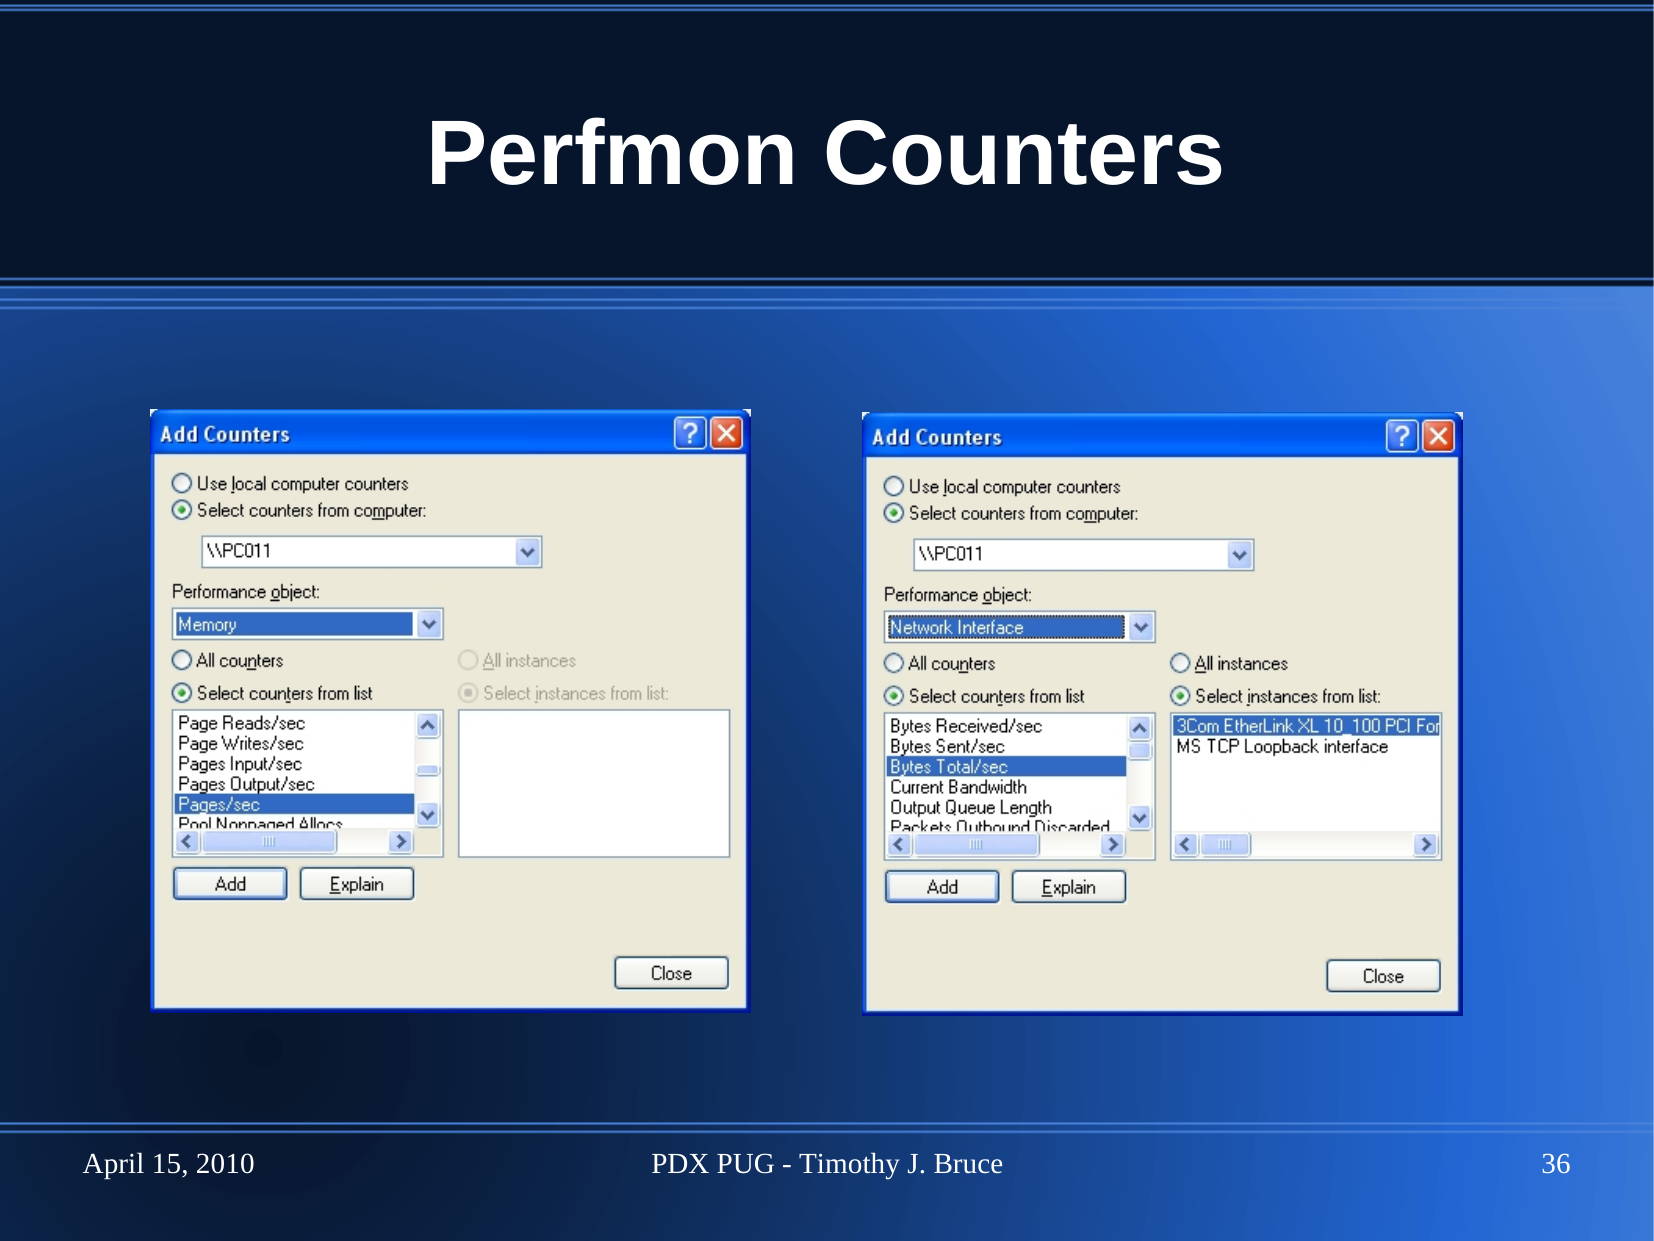

# Perfmon Counters
April 15, 2010
PDX PUG - Timothy J. Bruce
36